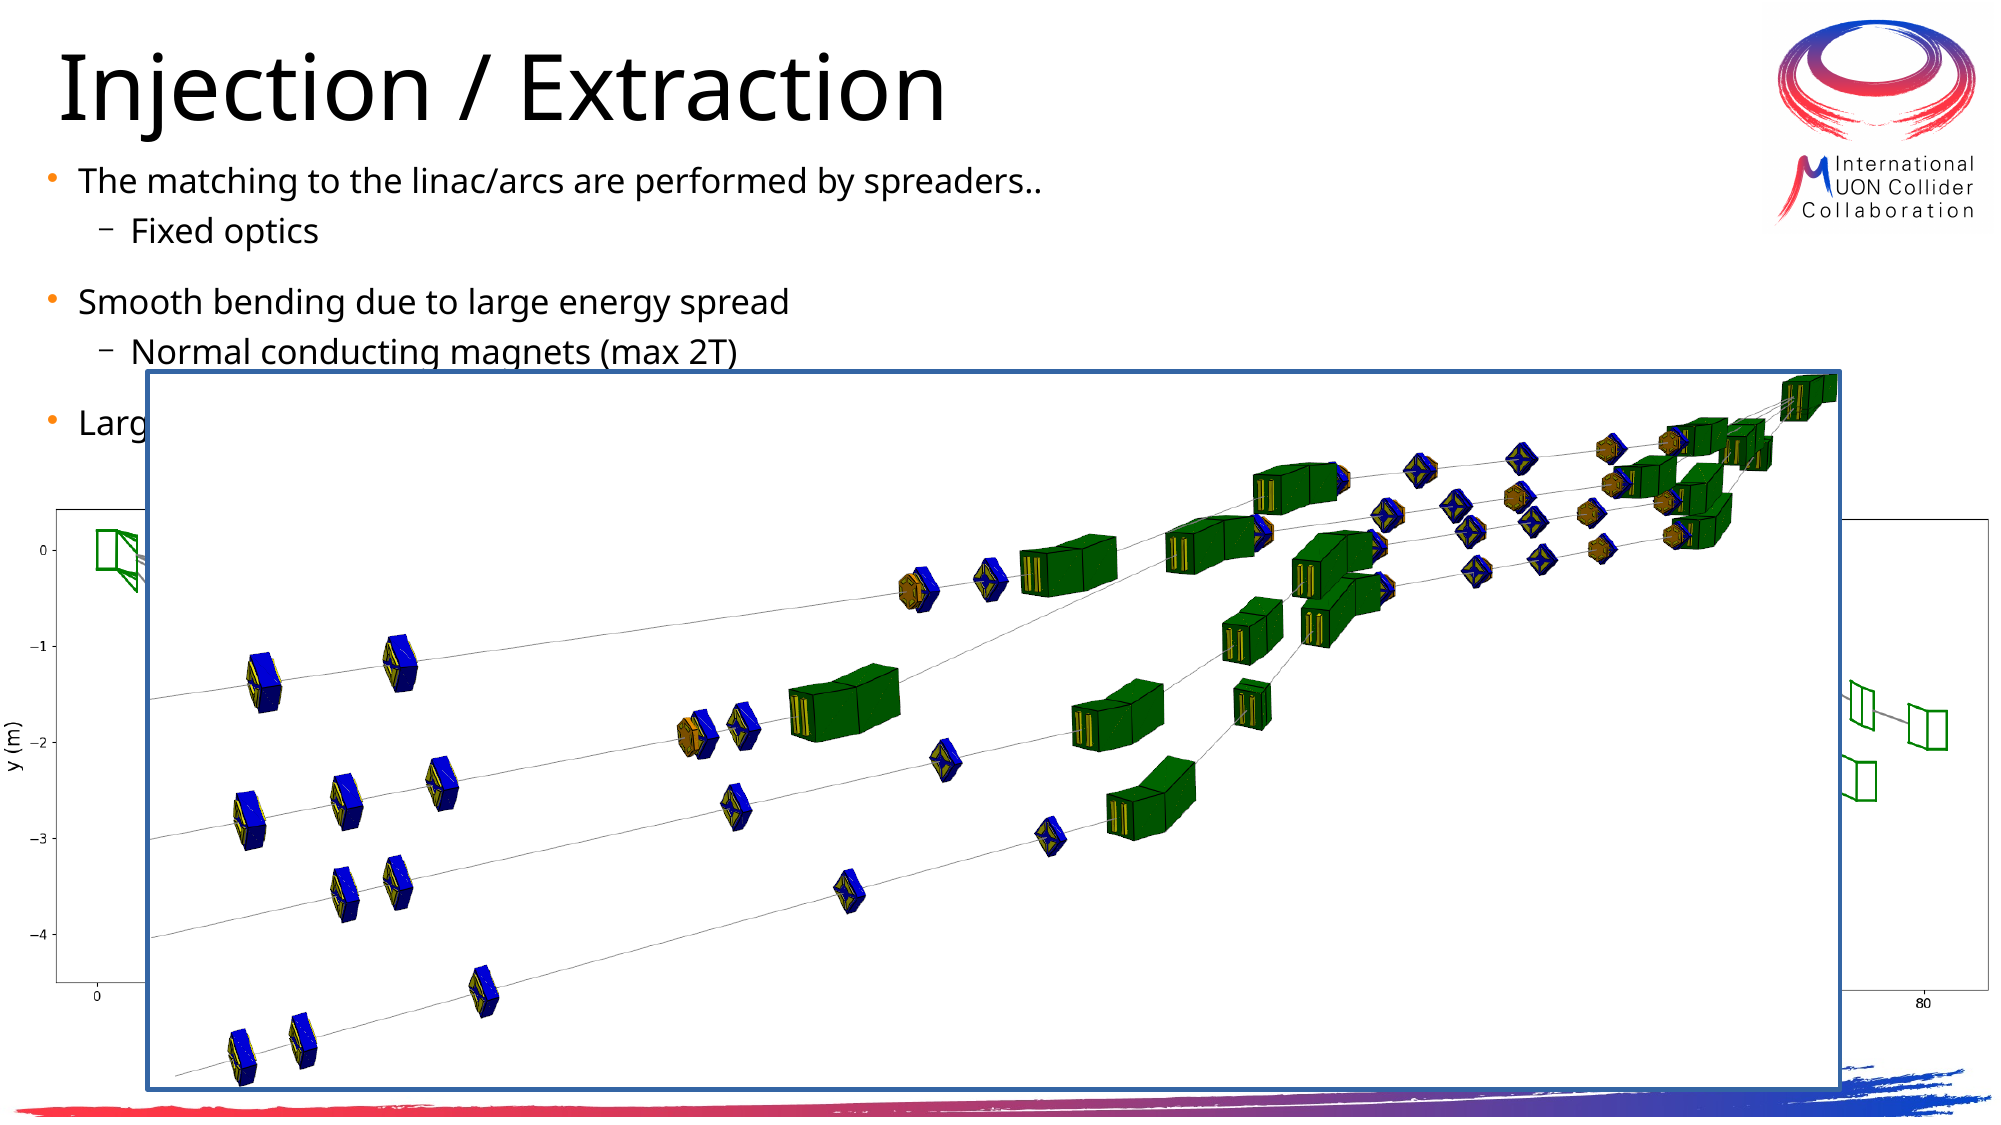

# Injection / Extraction
The matching to the linac/arcs are performed by spreaders..
Fixed optics
Smooth bending due to large energy spread
Normal conducting magnets (max 2T)
Large aperture at low energy , small aperture at high energy, long matching section
Bending: green
Quadrupole: blue
Sextupole: orange